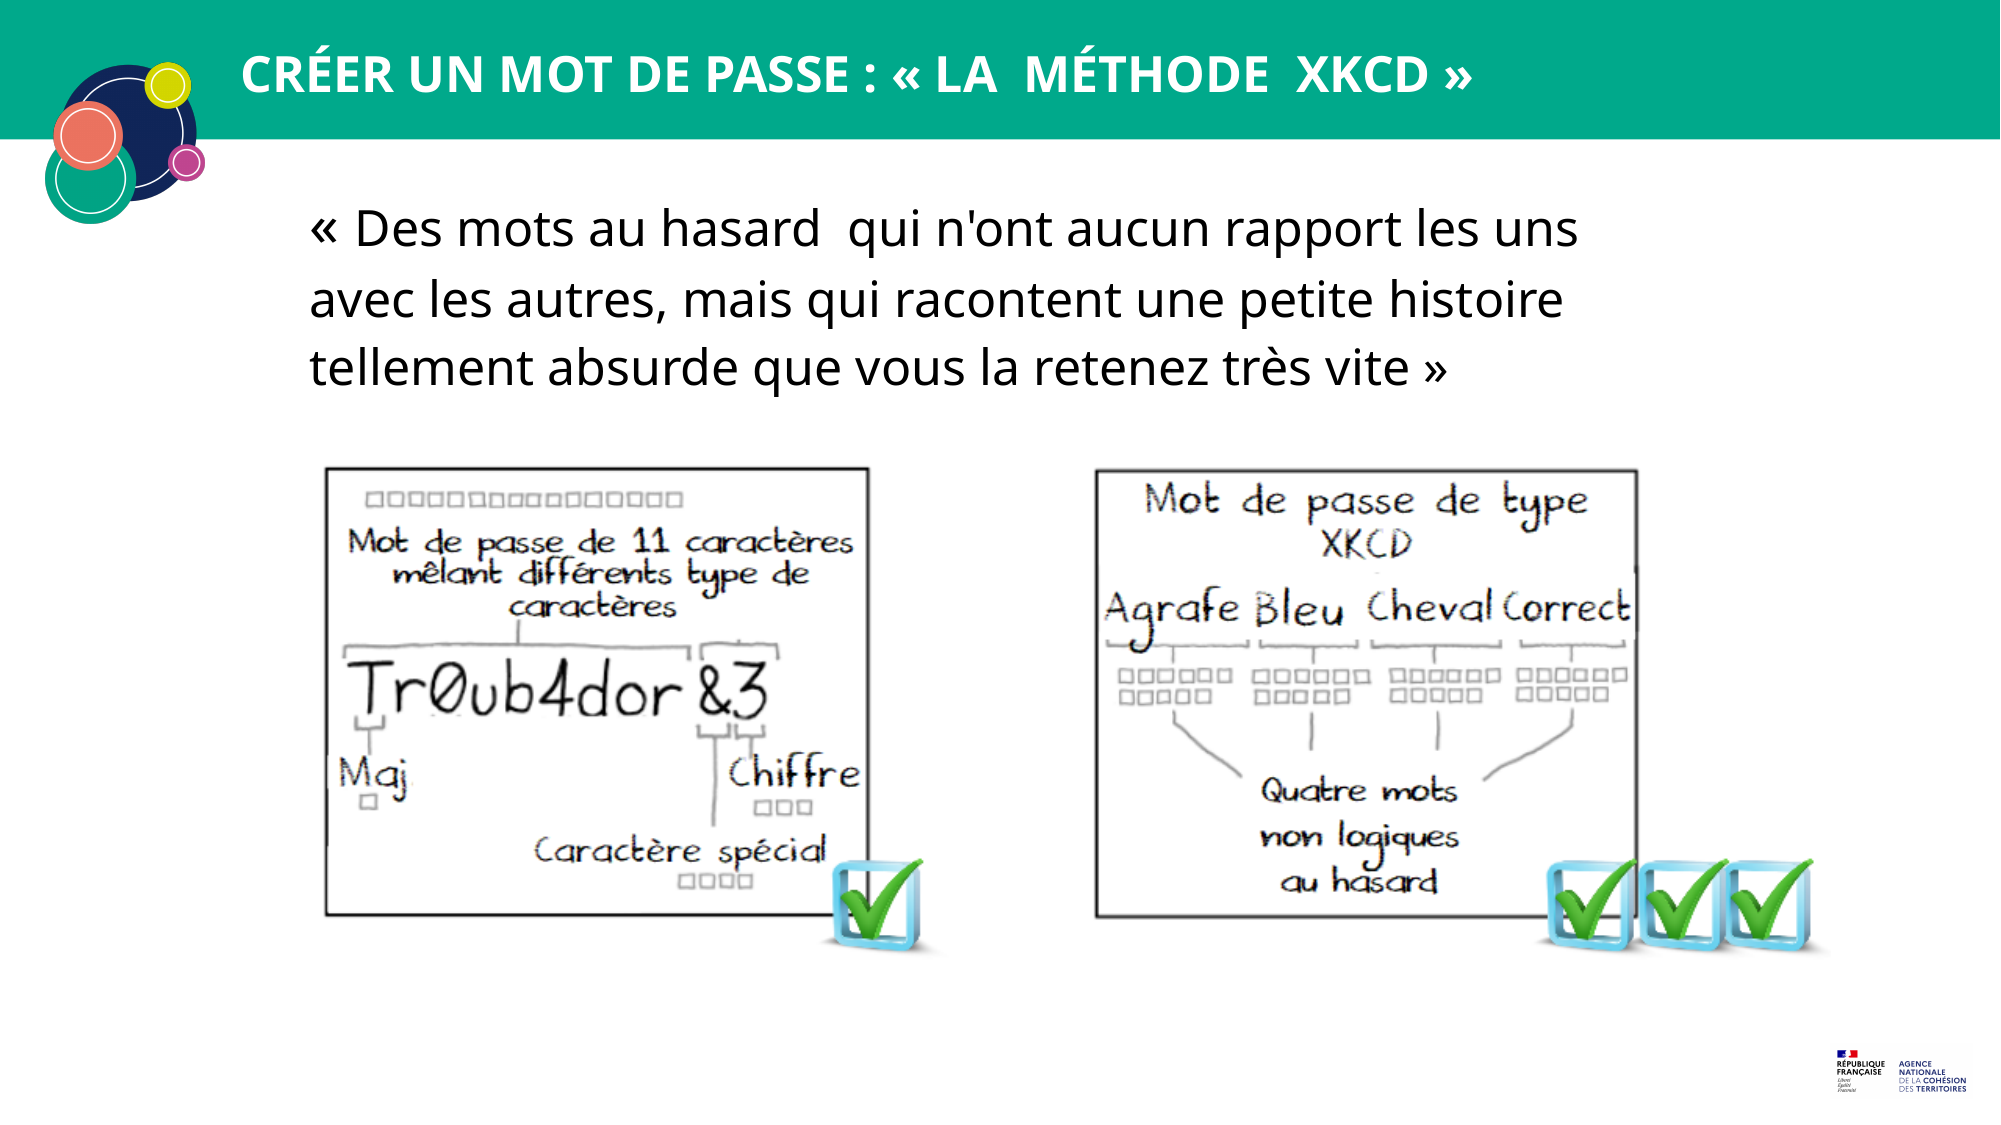

CRÉER UN MOT DE PASSE : « LA MÉTHODE XKCD »
« Des mots au hasard qui n'ont aucun rapport les uns avec les autres, mais qui racontent une petite histoire tellement absurde que vous la retenez très vite »